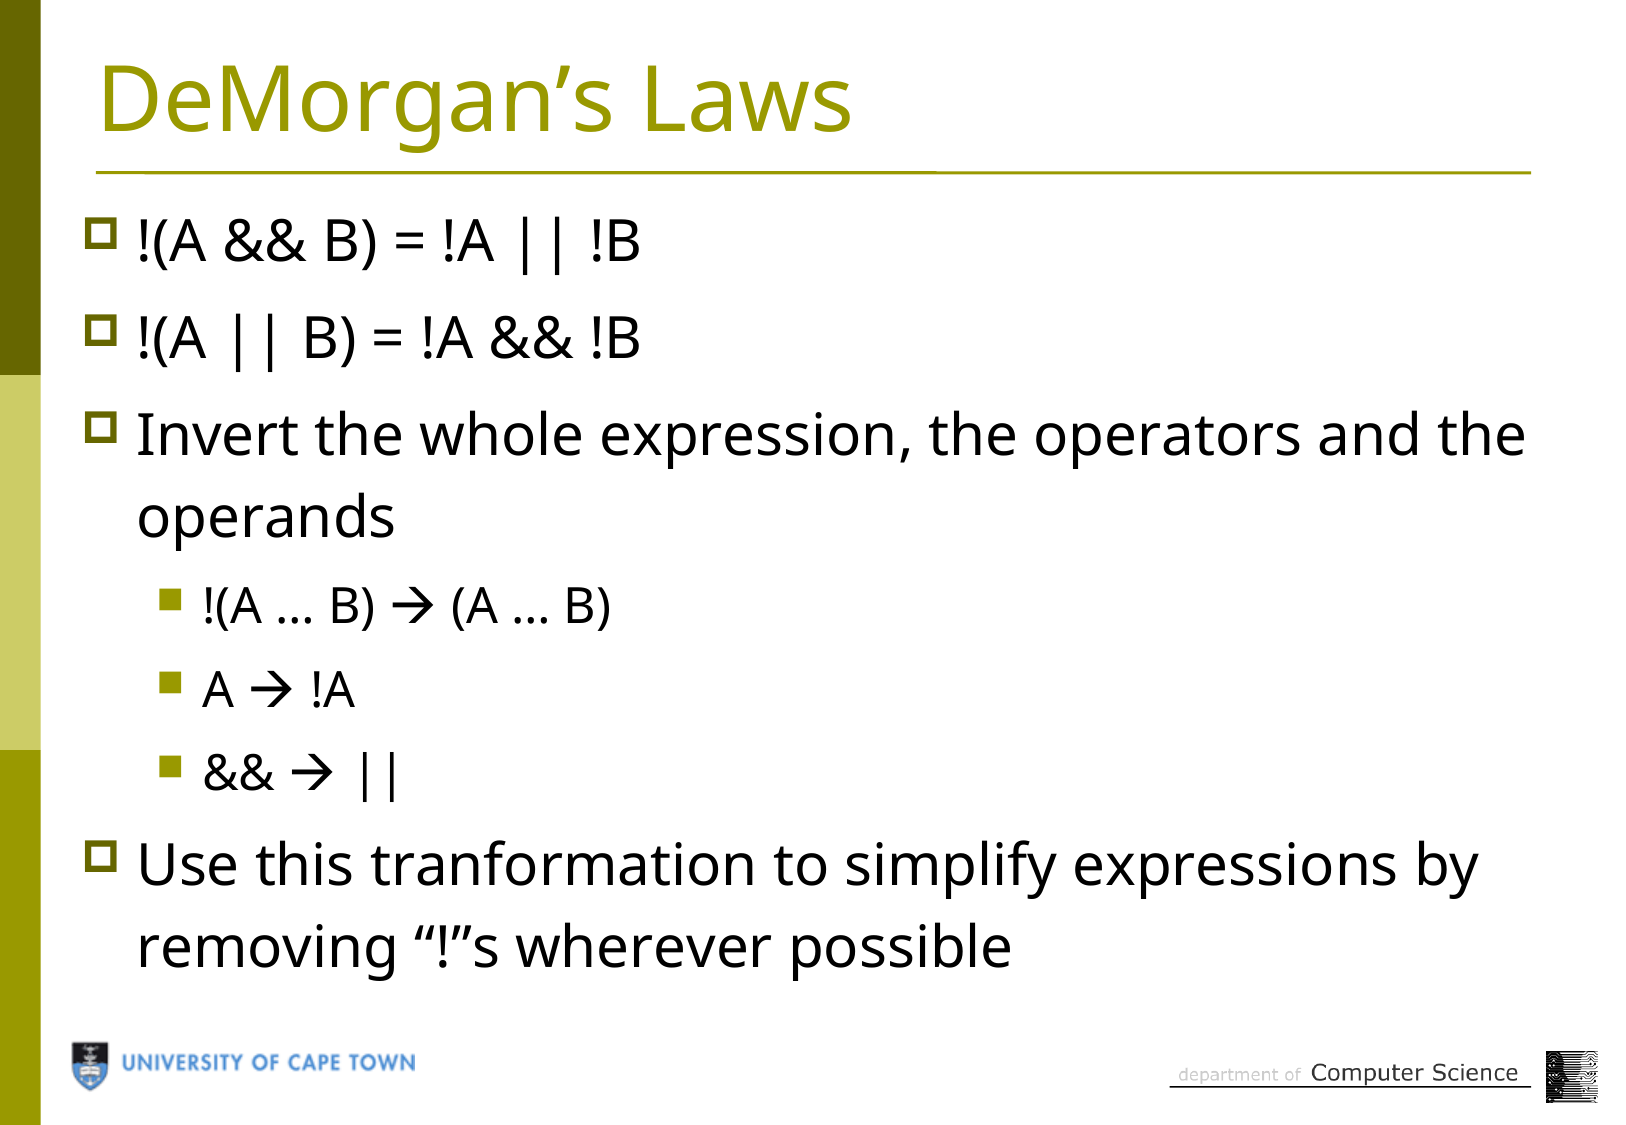

# DeMorgan’s Laws
!(A && B) = !A || !B
!(A || B) = !A && !B
Invert the whole expression, the operators and the operands
!(A … B)  (A … B)
A  !A
&&  ||
Use this tranformation to simplify expressions by removing “!”s wherever possible